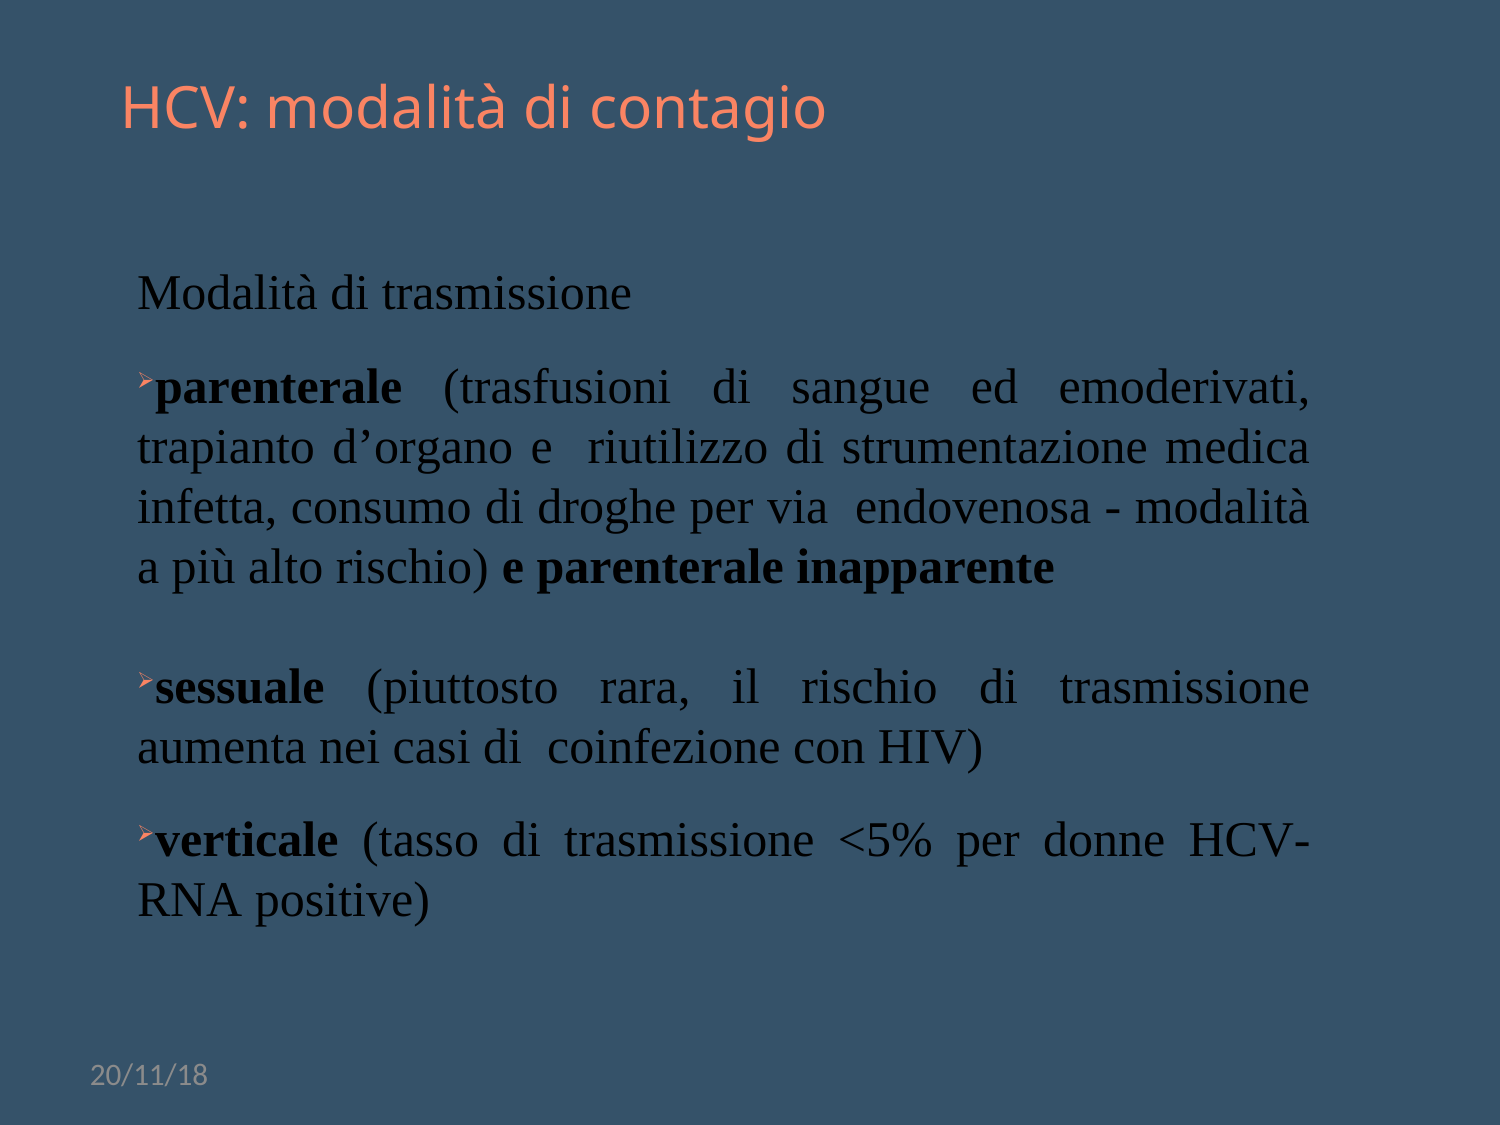

HCV: modalità di contagio
Modalità di trasmissione
parenterale (trasfusioni di sangue ed emoderivati, trapianto d’organo e riutilizzo di strumentazione medica infetta, consumo di droghe per via endovenosa - modalità a più alto rischio) e parenterale inapparente
sessuale (piuttosto rara, il rischio di trasmissione aumenta nei casi di coinfezione con HIV)
verticale (tasso di trasmissione <5% per donne HCV-RNA positive)
20/11/18